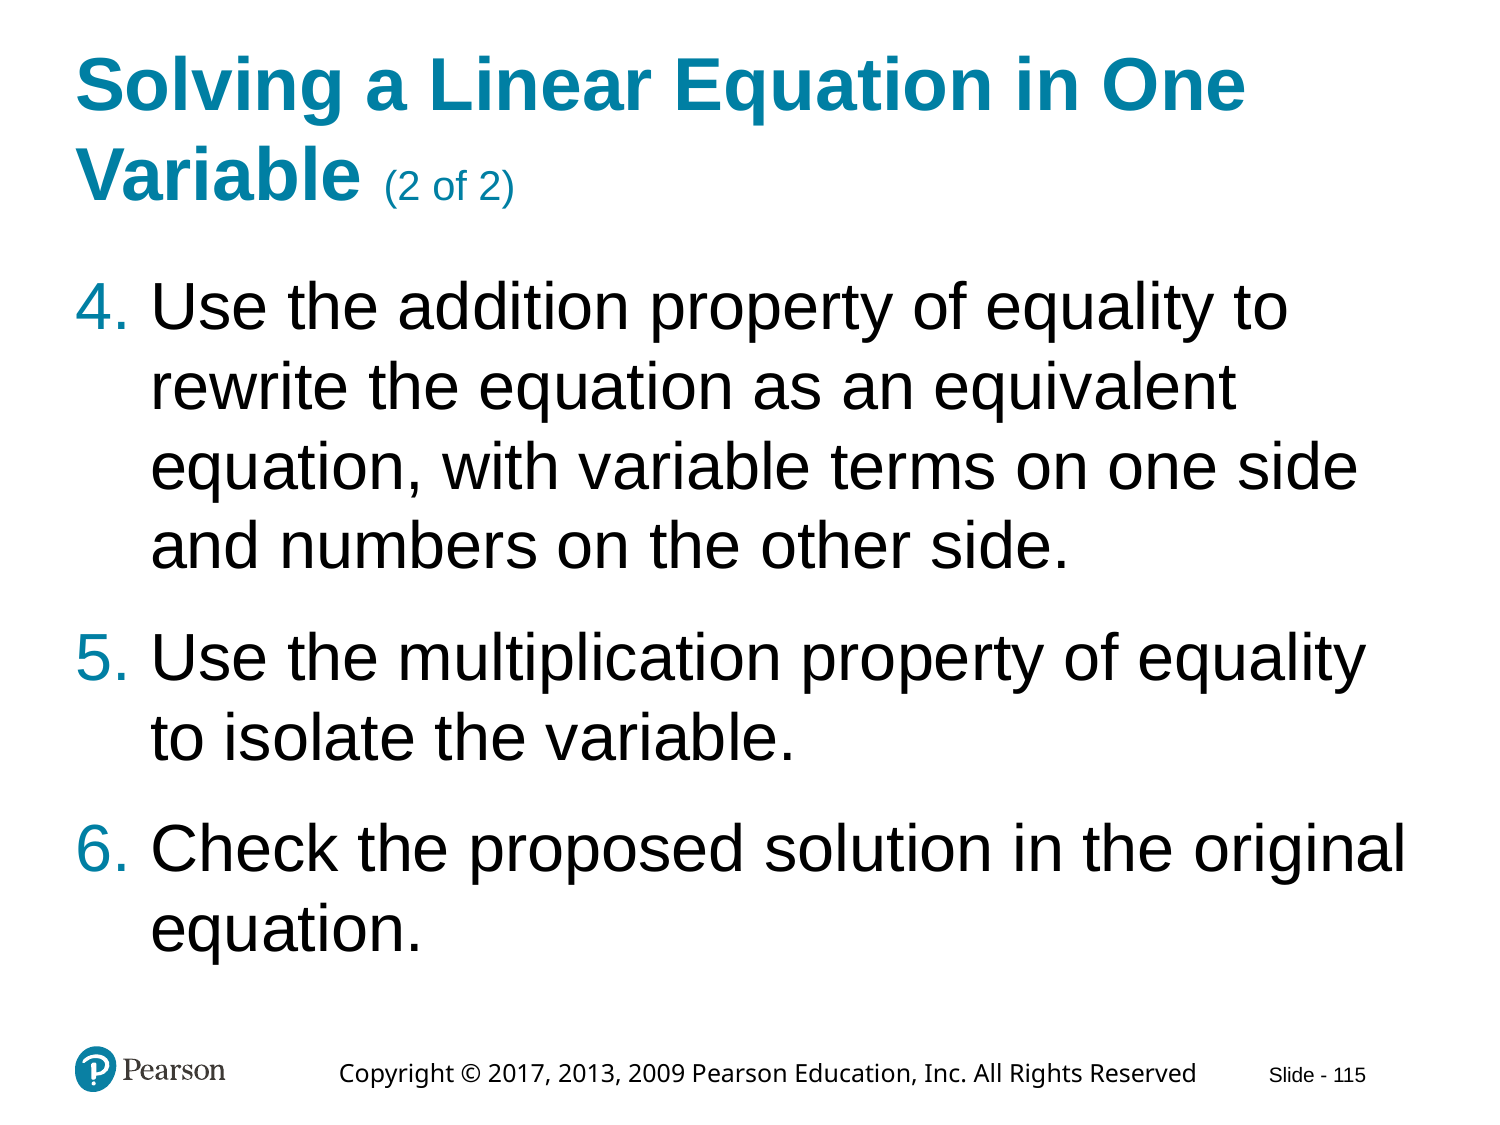

# Solving a Linear Equation in One Variable (2 of 2)
Use the addition property of equality to rewrite the equation as an equivalent equation, with variable terms on one side and numbers on the other side.
Use the multiplication property of equality to isolate the variable.
Check the proposed solution in the original equation.